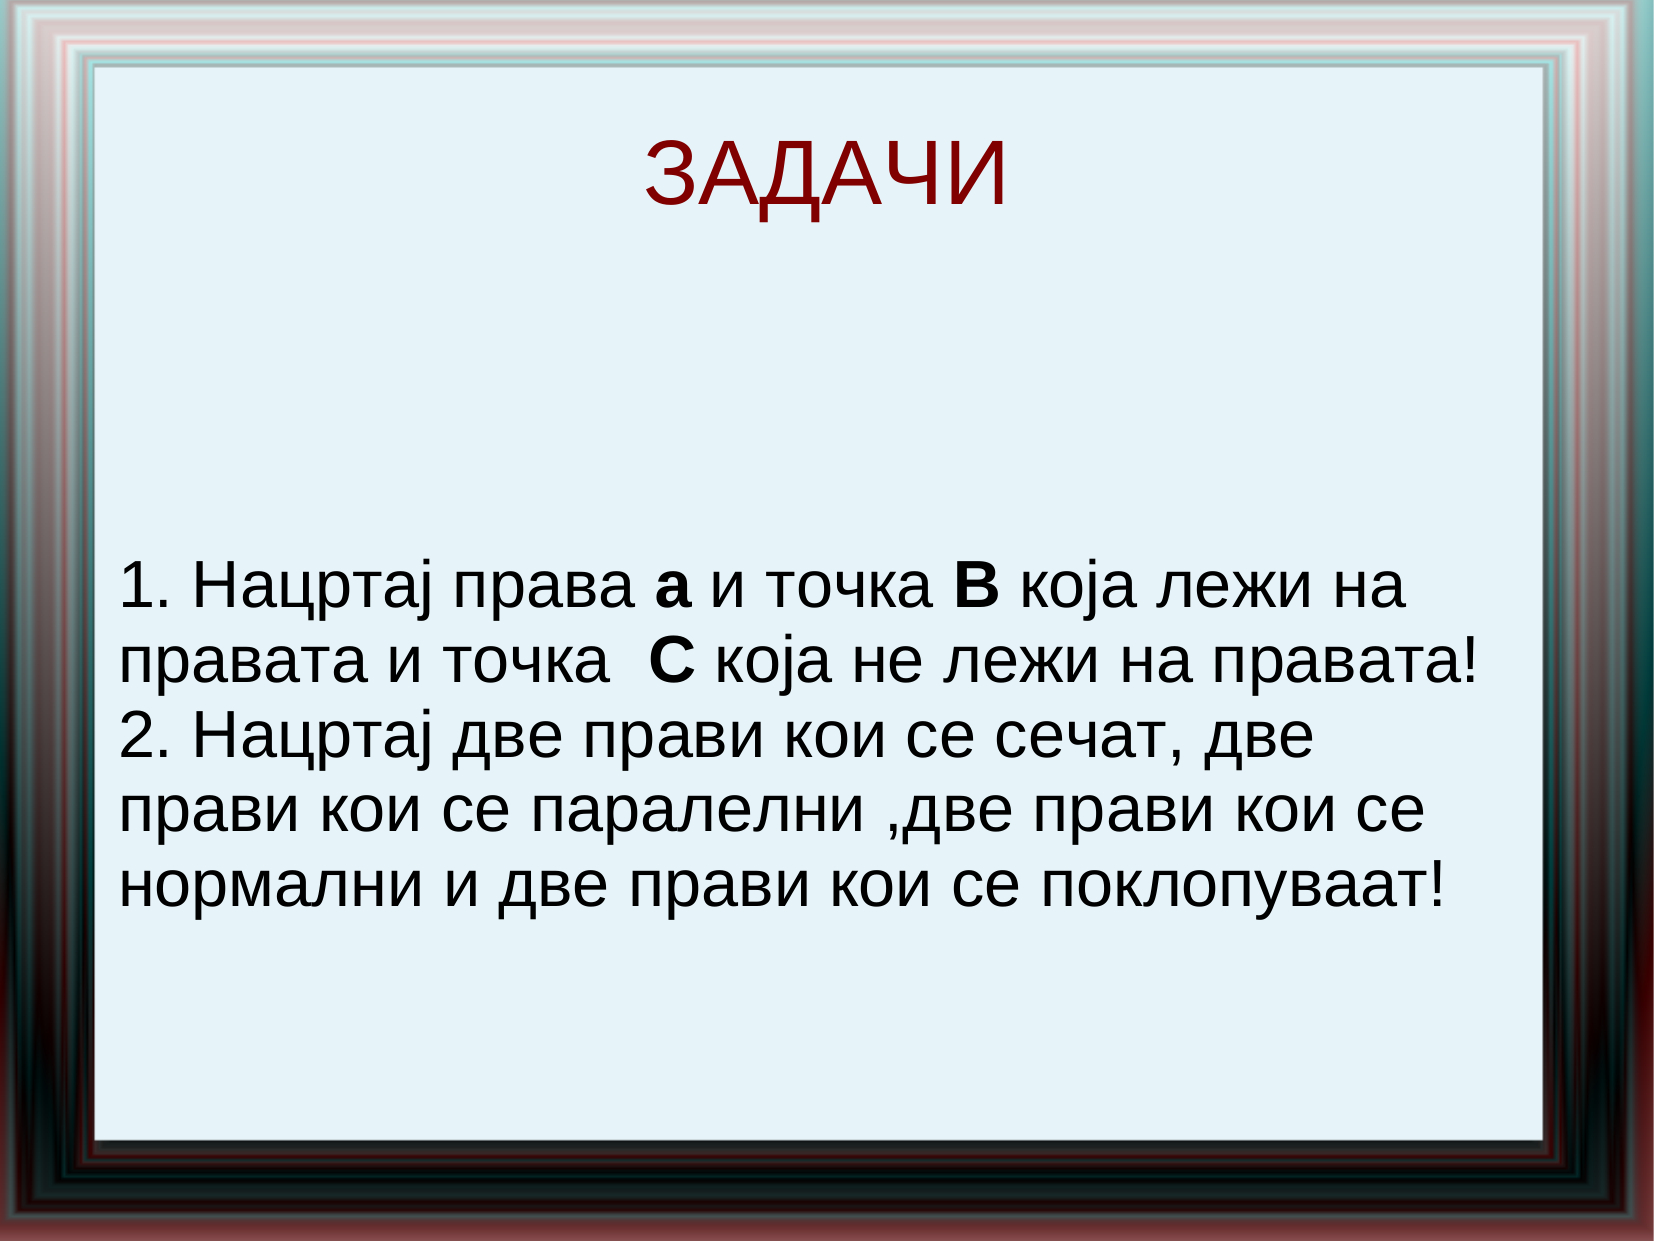

# ЗАДАЧИ
1. Нацртај права а и точка В која лежи на правата и точка С која не лежи на правата!
2. Нацртај две прави кои се сечат, две прави кои се паралелни ,две прави кои се нормални и две прави кои се поклопуваат!